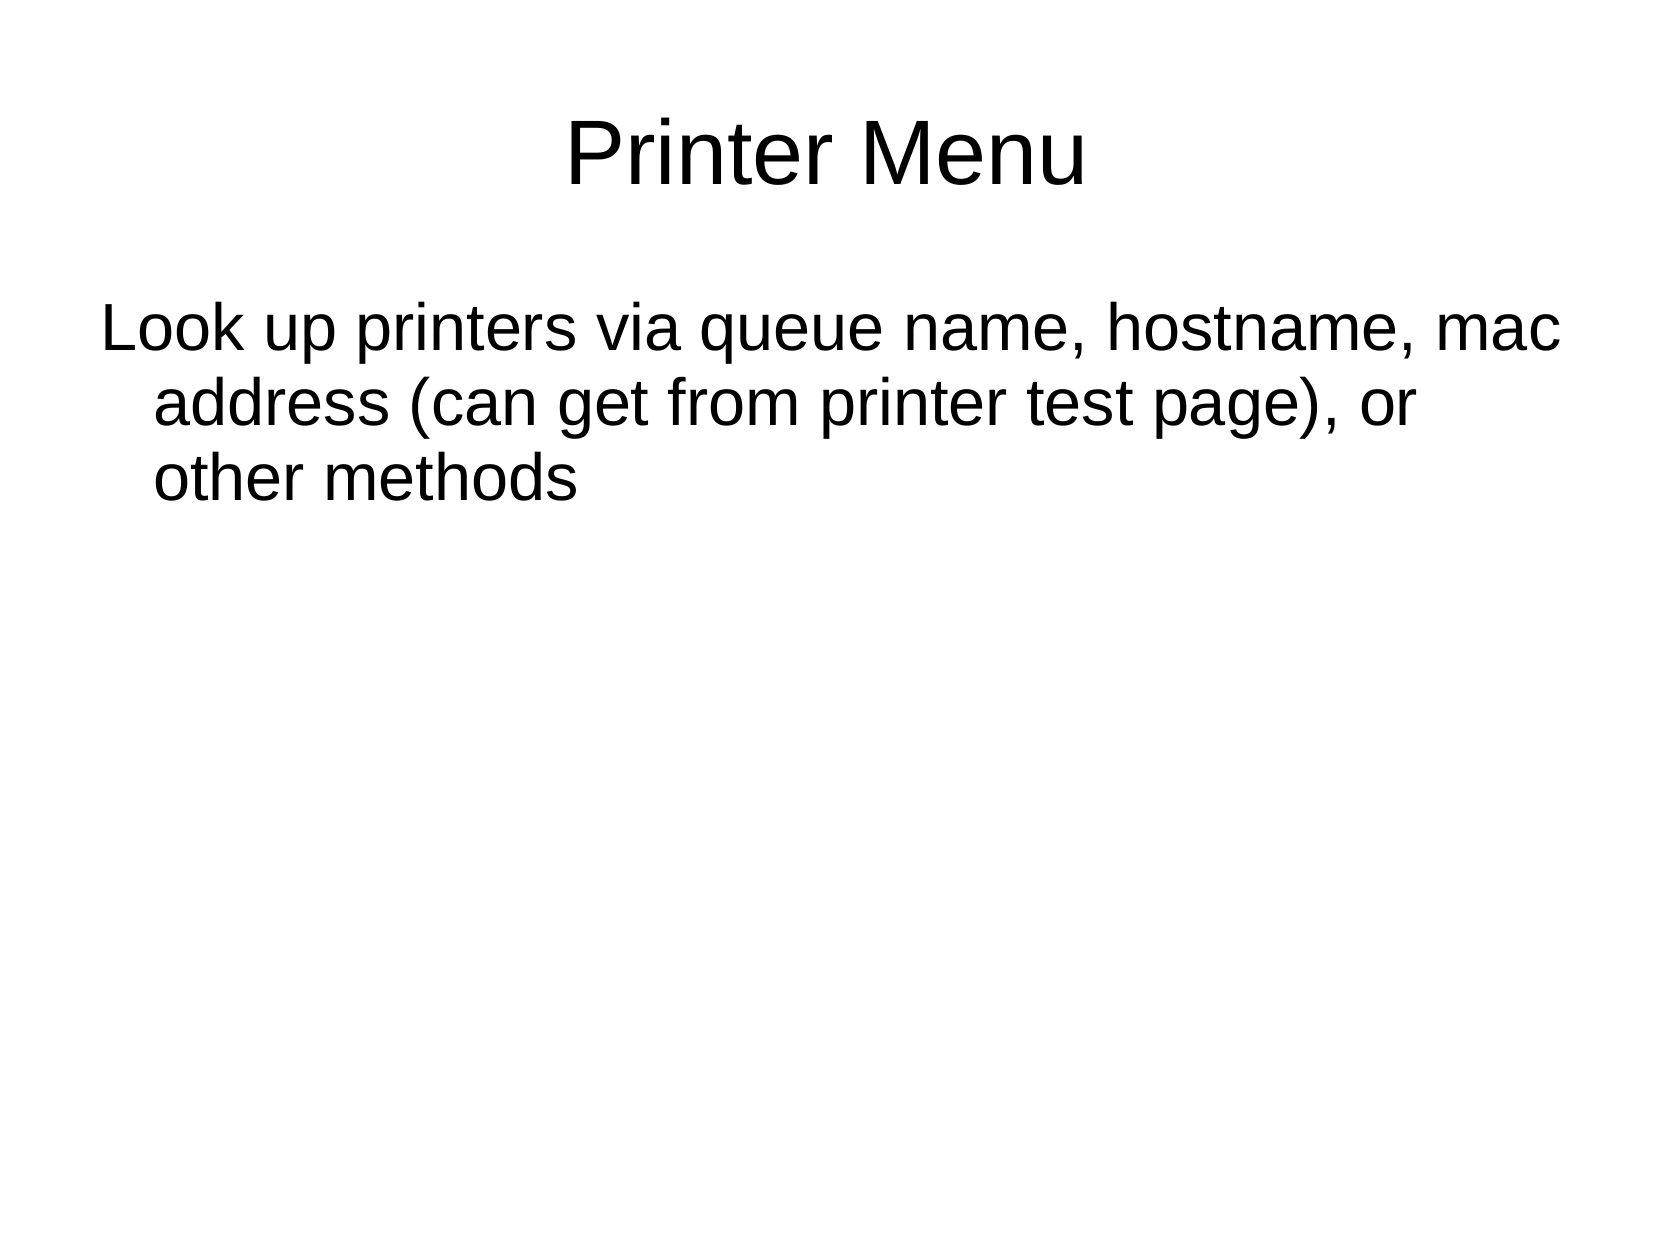

# Printer Menu
Look up printers via queue name, hostname, mac address (can get from printer test page), or other methods